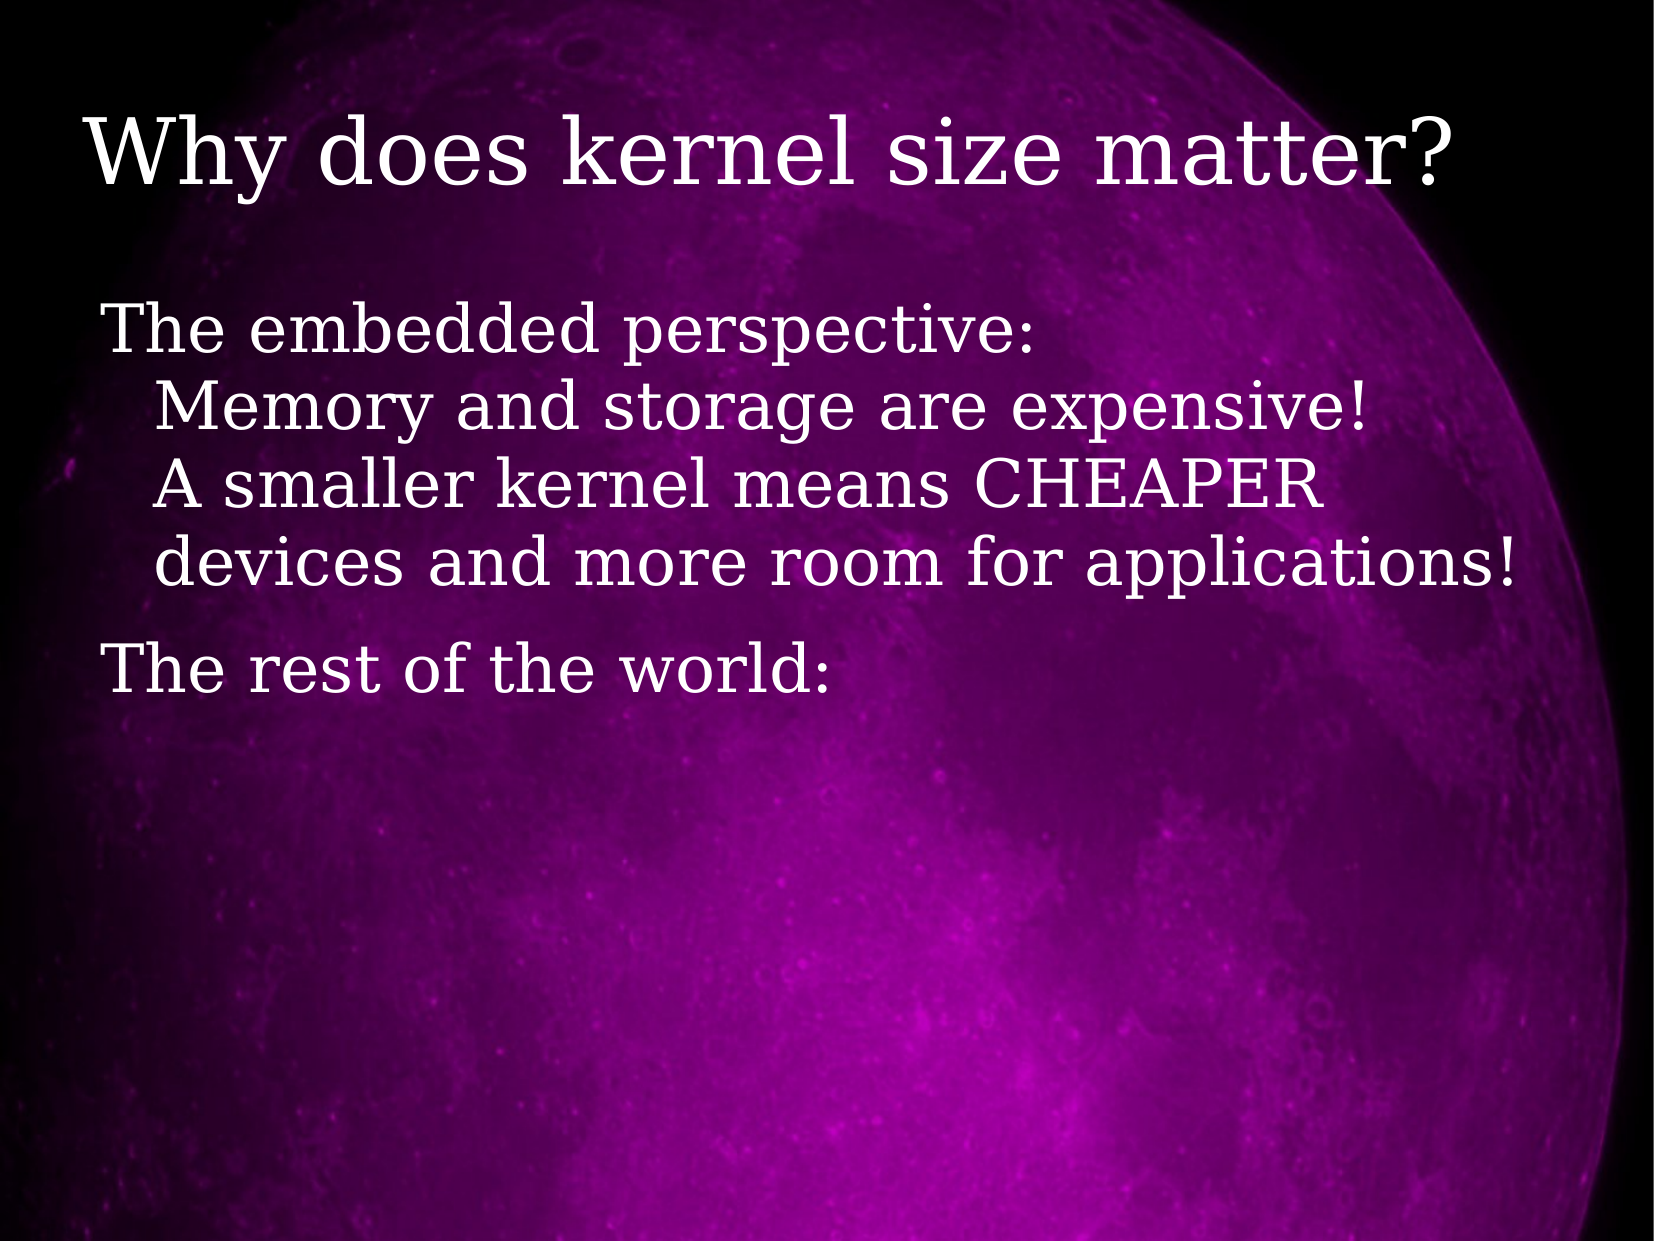

# Why does kernel size matter?
The embedded perspective:
Memory and storage are expensive!
A smaller kernel means CHEAPER devices and more room for applications!
The rest of the world: